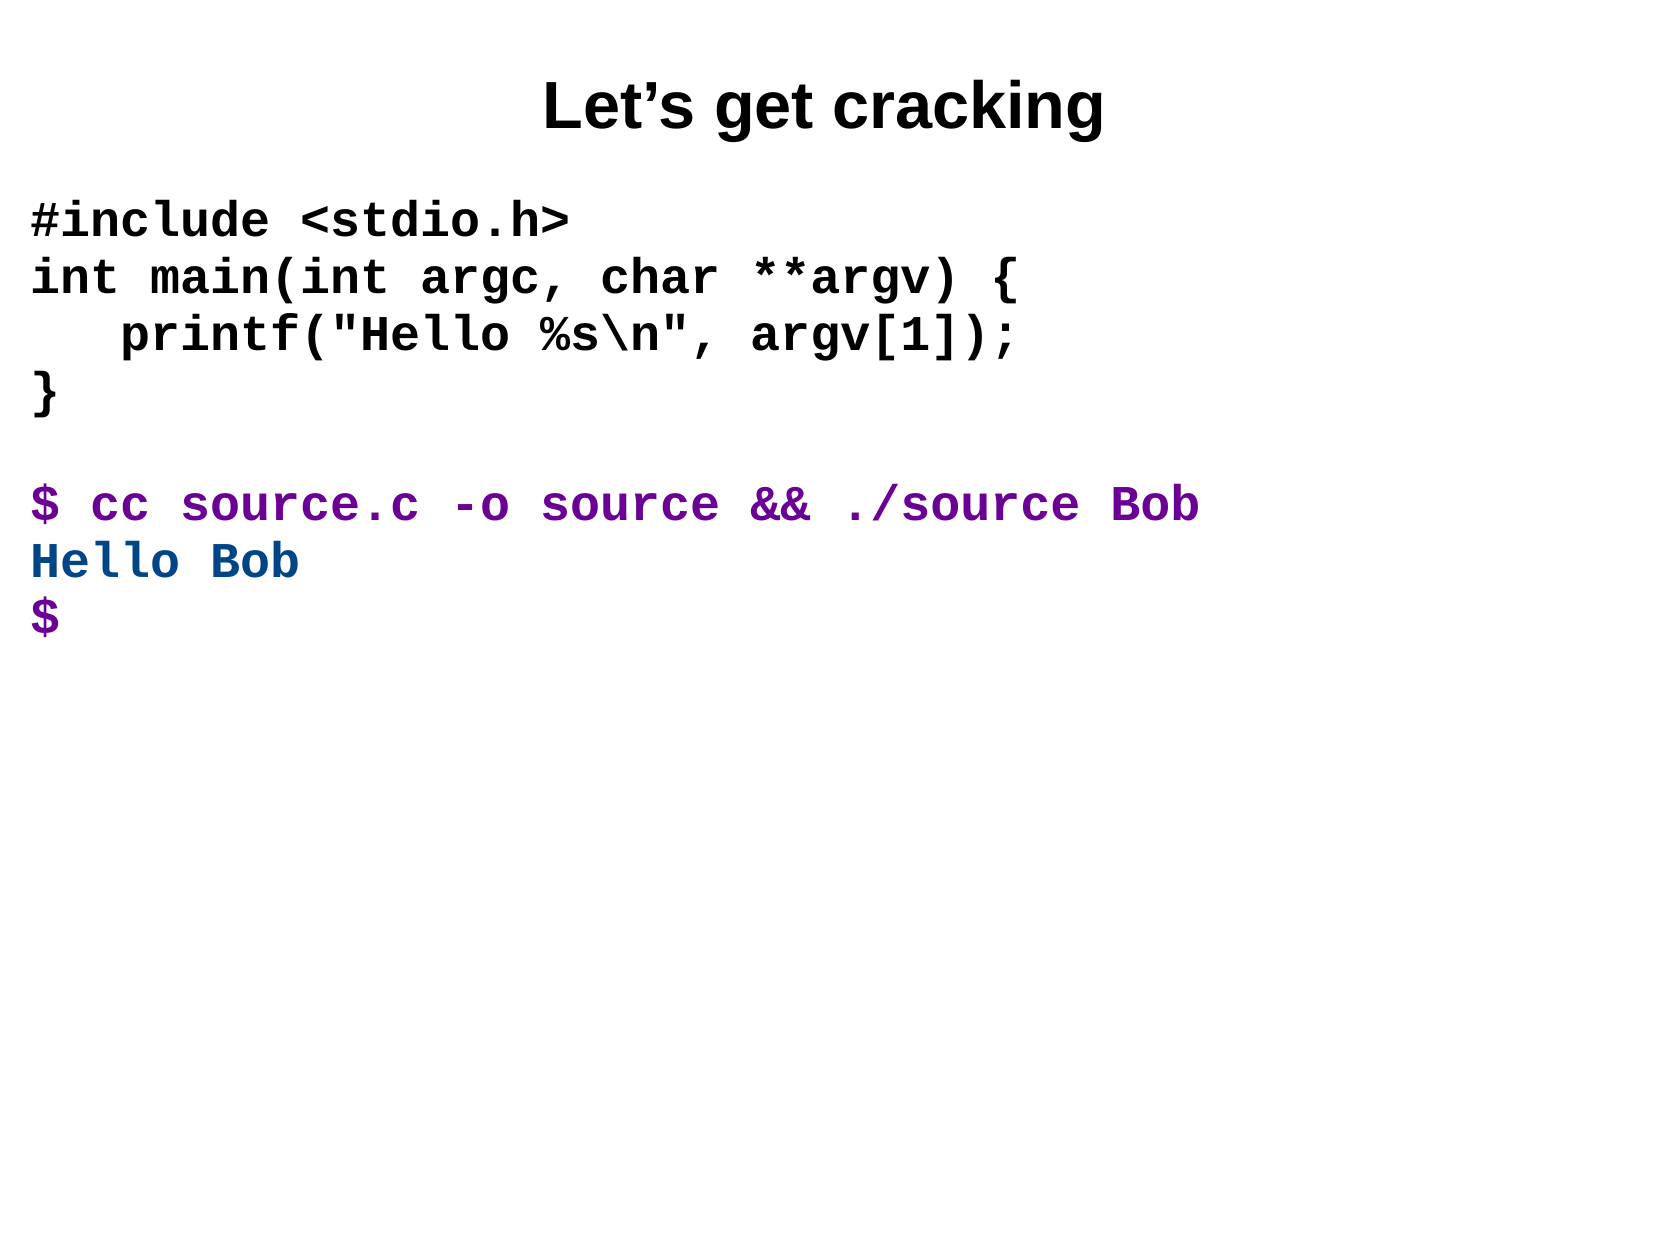

# Let’s get cracking
#include <stdio.h>
int main(int argc, char **argv) {
 printf("Hello %s\n", argv[1]);
}
$ cc source.c -o source && ./source Bob
Hello Bob
$